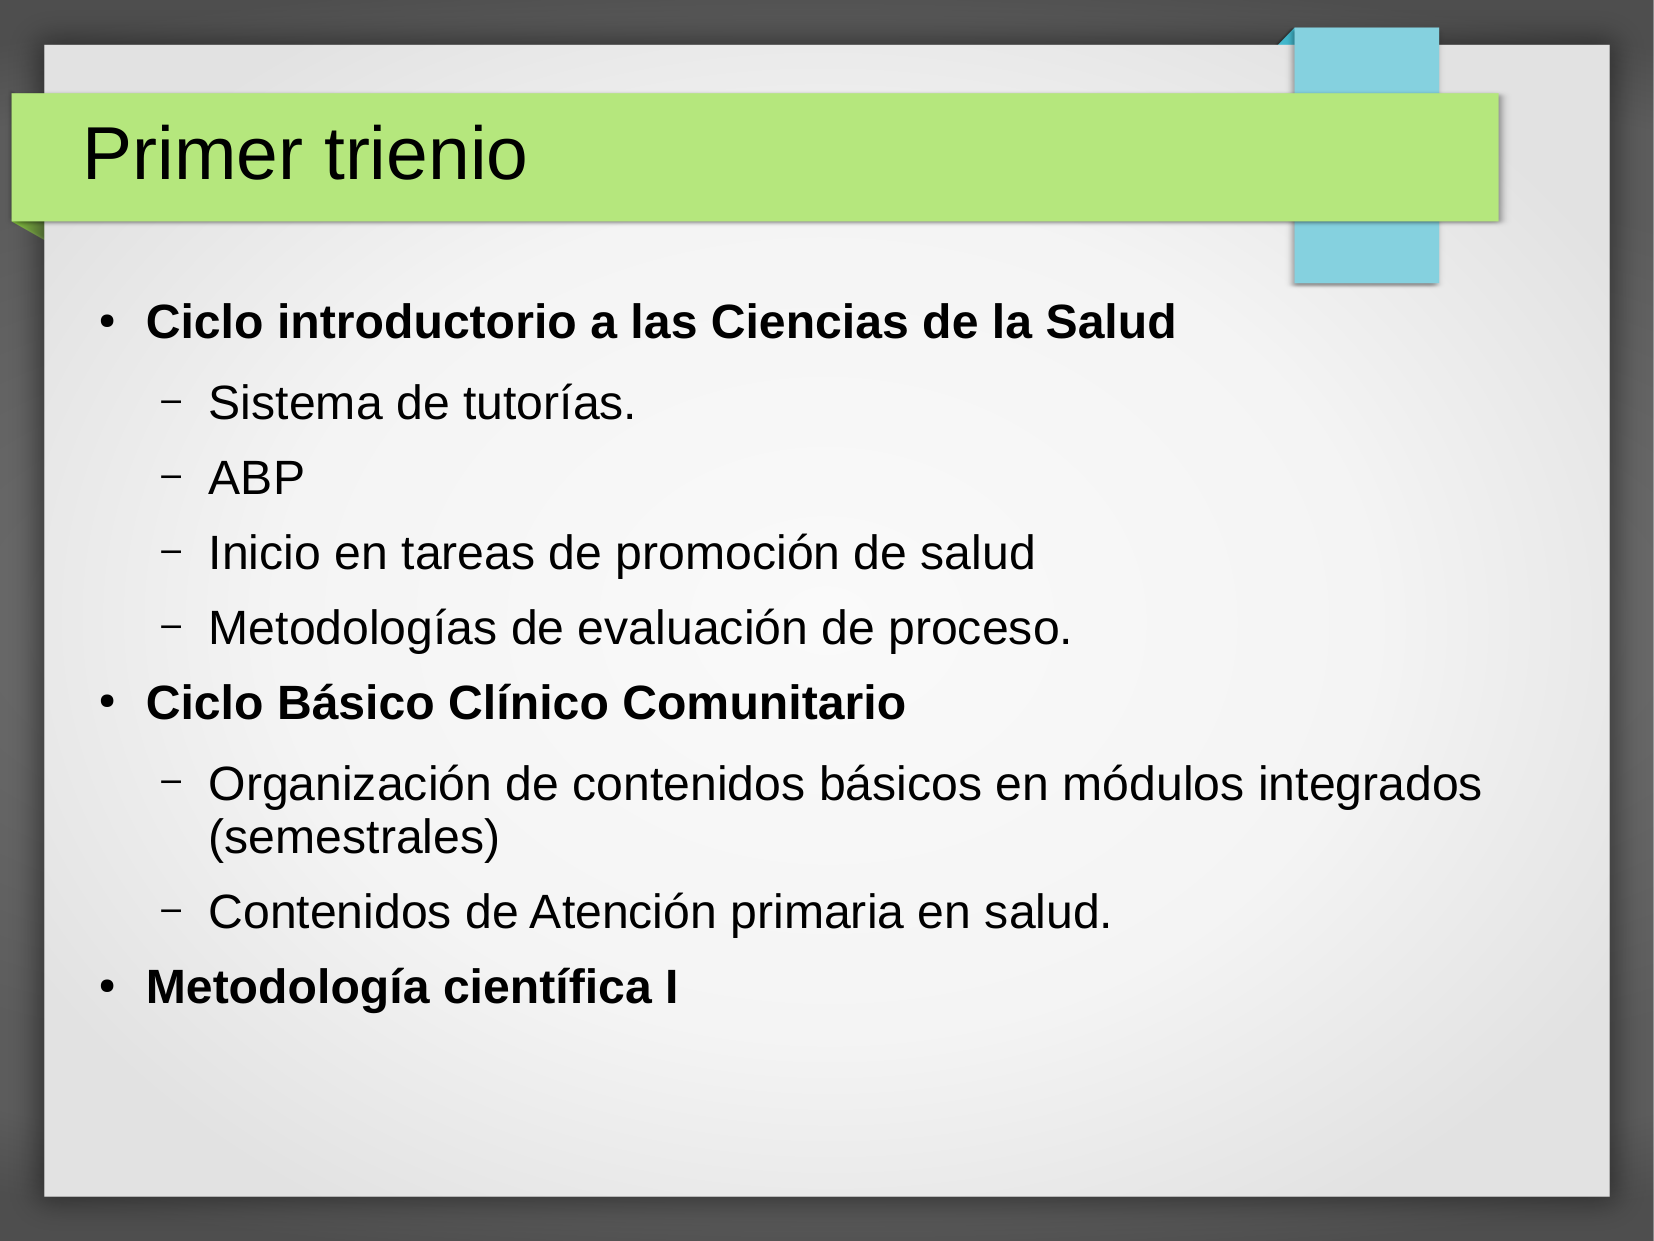

# Primer trienio
Ciclo introductorio a las Ciencias de la Salud
Sistema de tutorías.
ABP
Inicio en tareas de promoción de salud
Metodologías de evaluación de proceso.
Ciclo Básico Clínico Comunitario
Organización de contenidos básicos en módulos integrados (semestrales)
Contenidos de Atención primaria en salud.
Metodología científica I